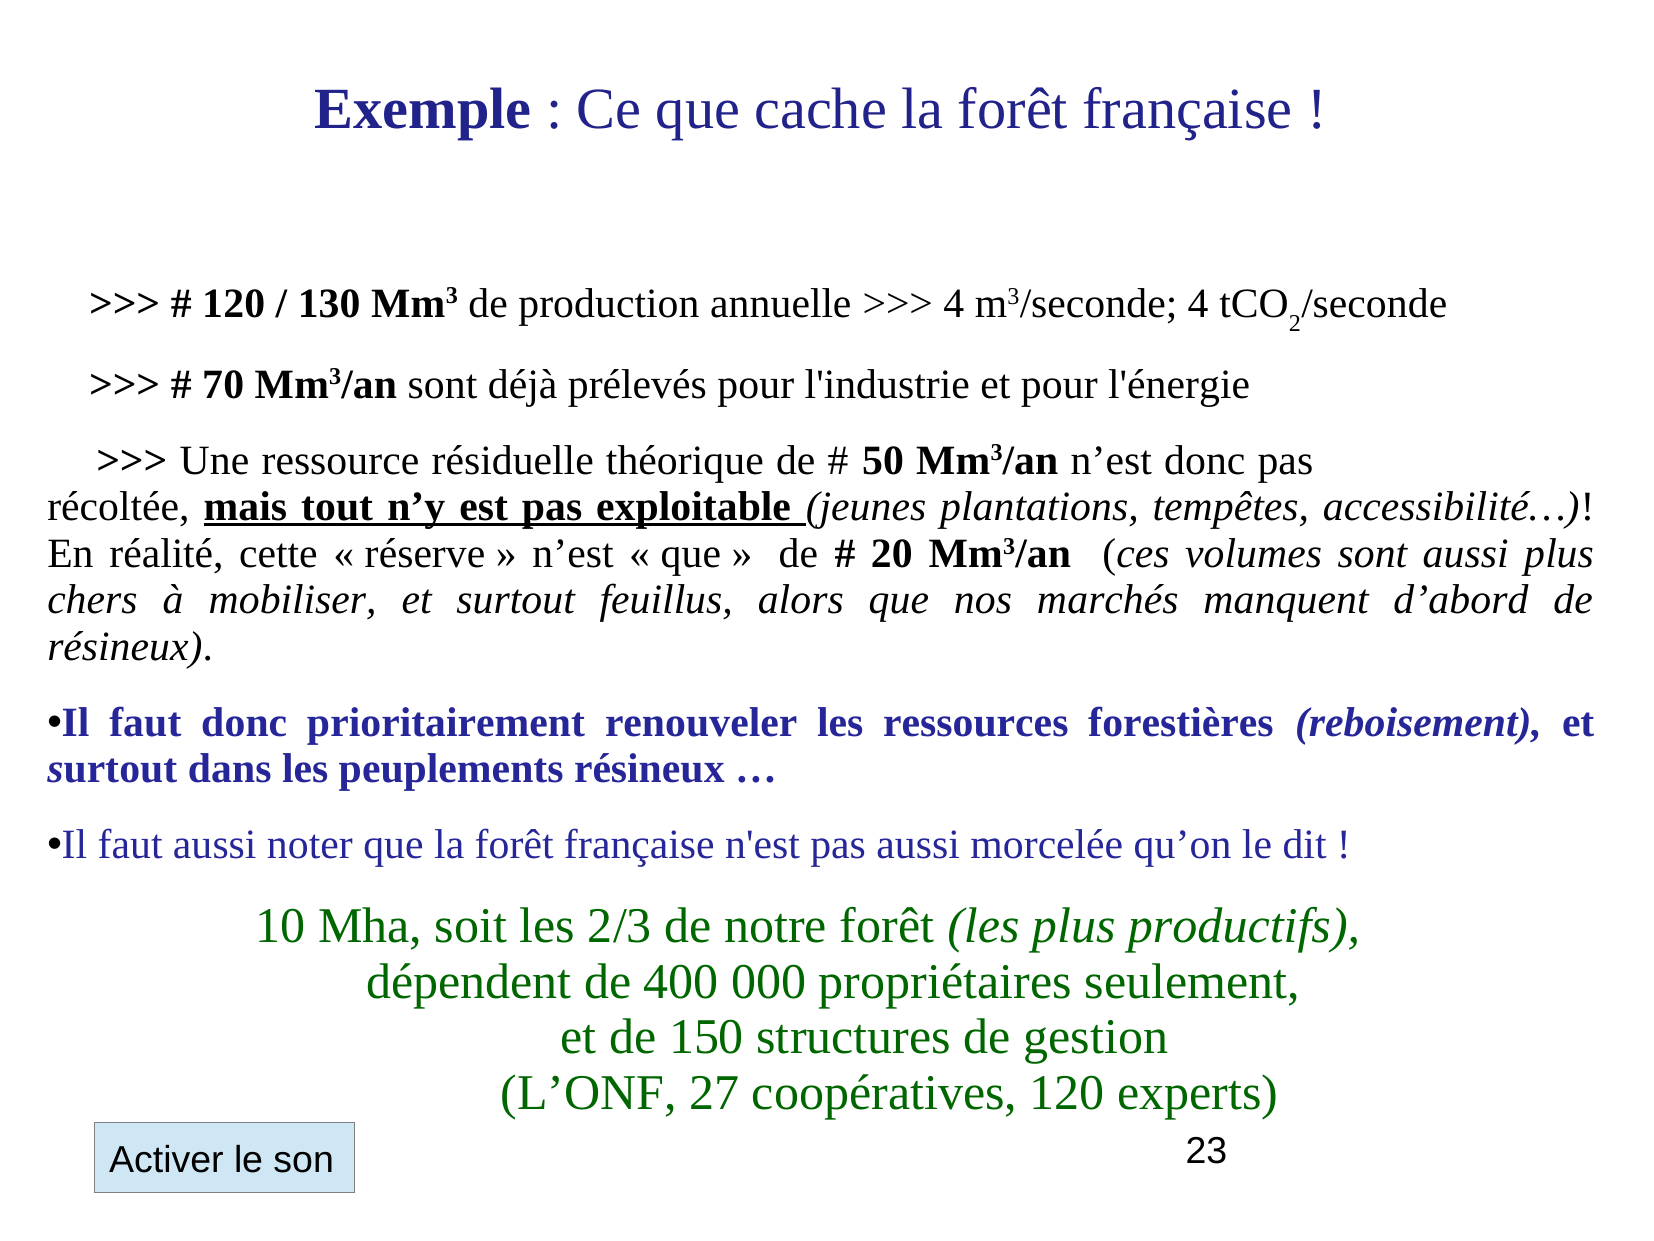

Exemple : Ce que cache la forêt française !
 >>> # 120 / 130 Mm3 de production annuelle >>> 4 m3/seconde; 4 tCO2/seconde
 >>> # 70 Mm3/an sont déjà prélevés pour l'industrie et pour l'énergie
 >>> Une ressource résiduelle théorique de # 50 Mm3/an n’est donc pas récoltée, mais tout n’y est pas exploitable (jeunes plantations, tempêtes, accessibilité…)! En réalité, cette « réserve » n’est « que »  de # 20 Mm3/an (ces volumes sont aussi plus chers à mobiliser, et surtout feuillus, alors que nos marchés manquent d’abord de résineux).
Il faut donc prioritairement renouveler les ressources forestières (reboisement), et surtout dans les peuplements résineux …
Il faut aussi noter que la forêt française n'est pas aussi morcelée qu’on le dit !
10 Mha, soit les 2/3 de notre forêt (les plus productifs),
 dépendent de 400 000 propriétaires seulement,
 et de 150 structures de gestion
 (L’ONF, 27 coopératives, 120 experts)
Activer le son